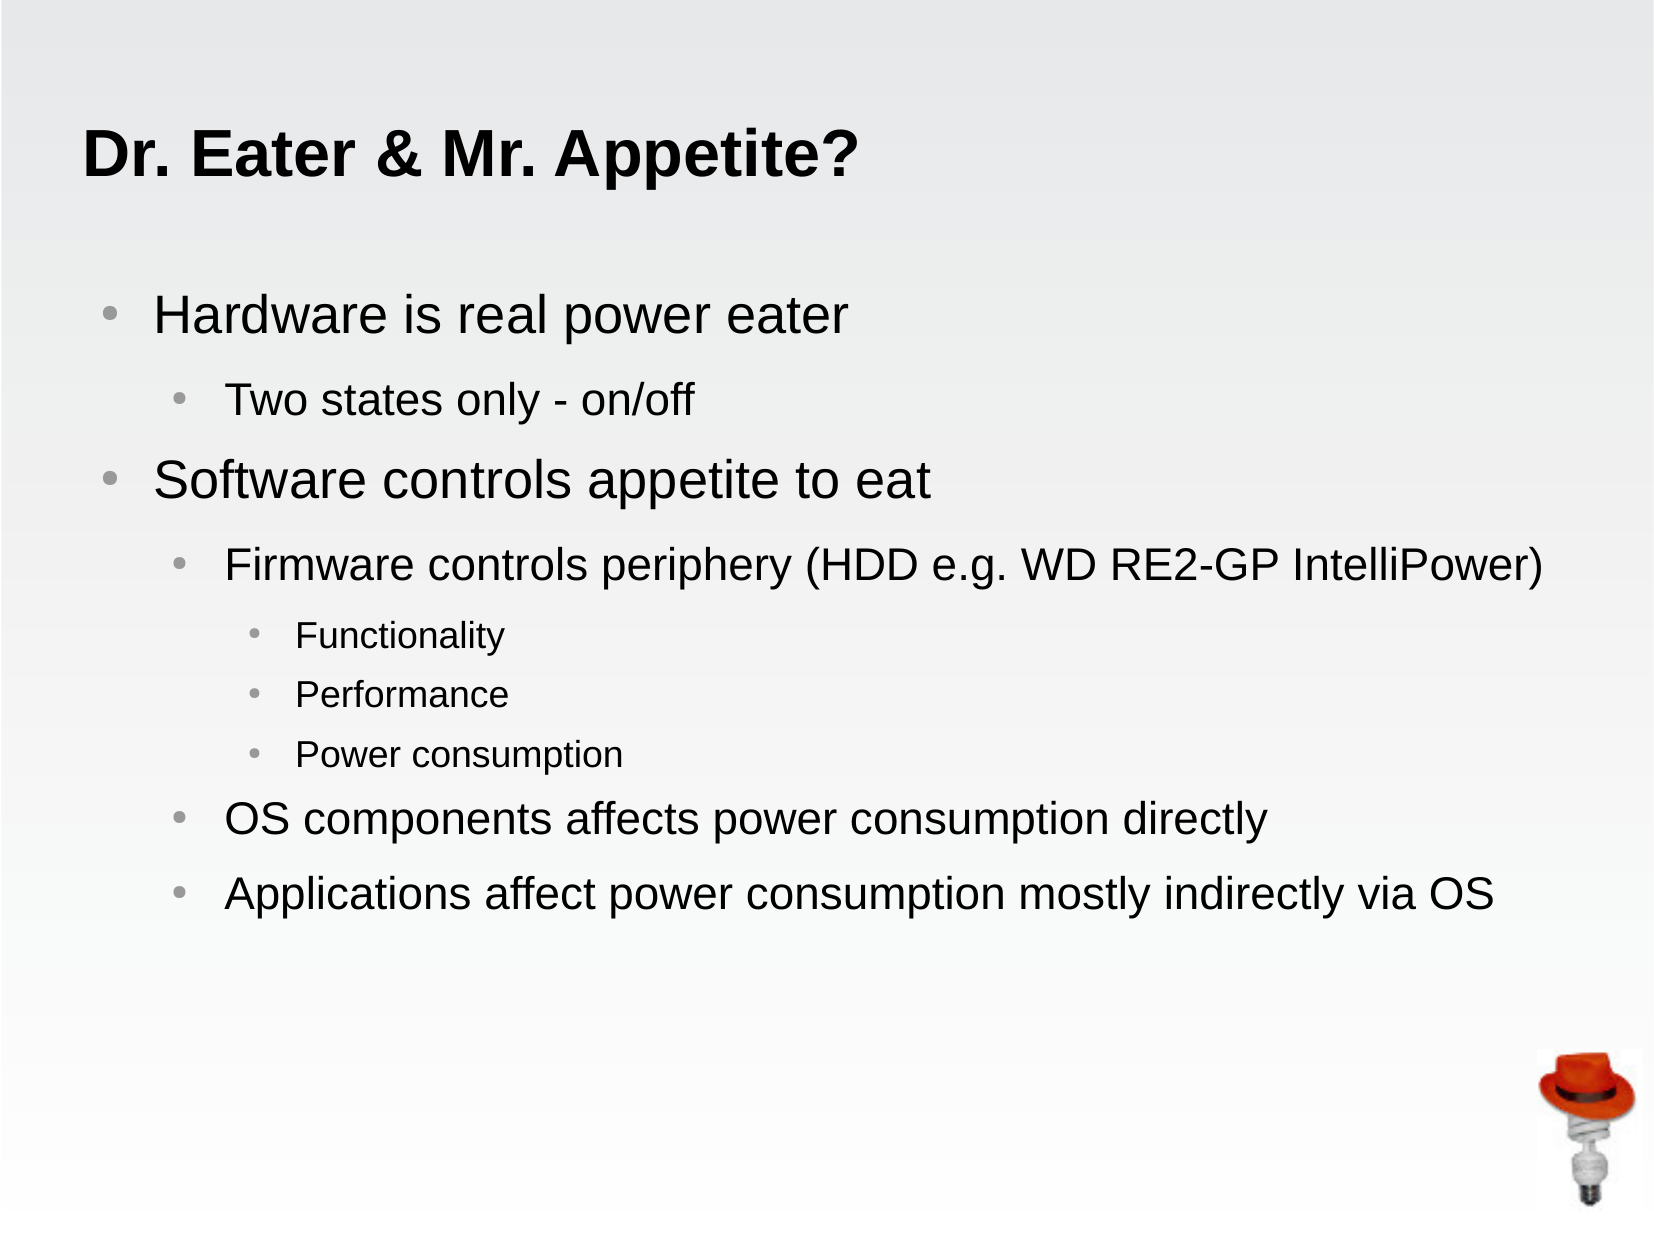

# Dr. Eater & Mr. Appetite?
Hardware is real power eater
Two states only - on/off
Software controls appetite to eat
Firmware controls periphery (HDD e.g. WD RE2-GP IntelliPower)
Functionality
Performance
Power consumption
OS components affects power consumption directly
Applications affect power consumption mostly indirectly via OS